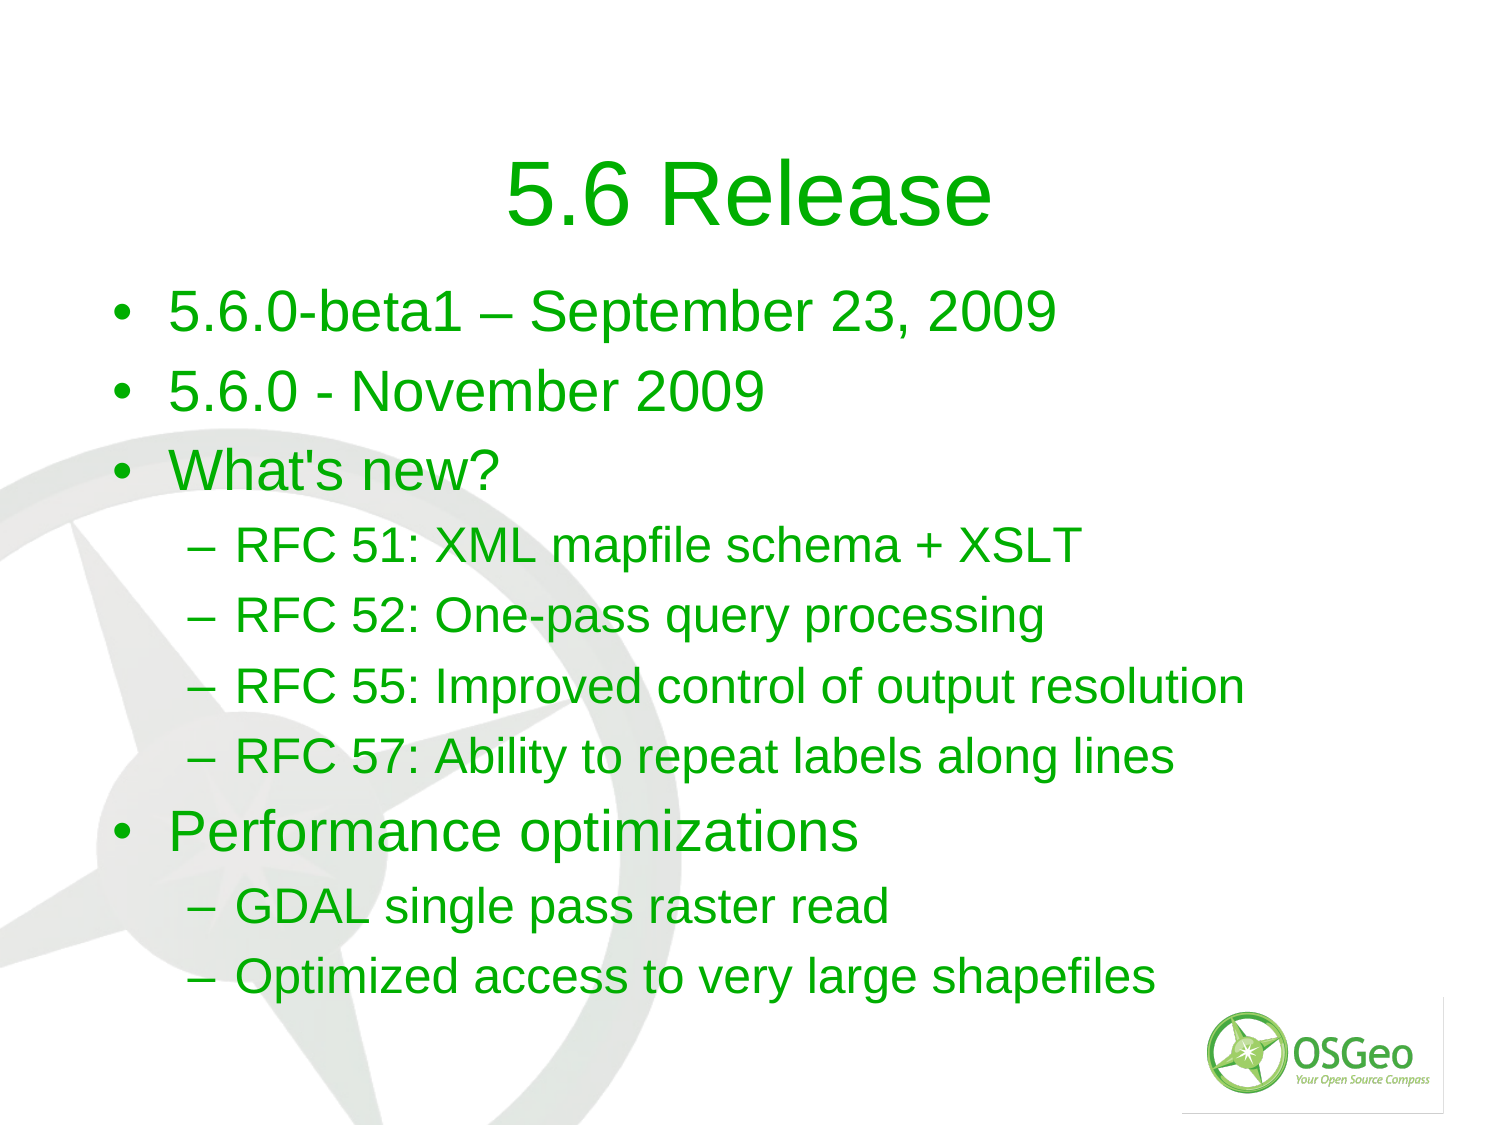

# 5.6 Release
5.6.0-beta1 – September 23, 2009
5.6.0 - November 2009
What's new?
RFC 51: XML mapfile schema + XSLT
RFC 52: One-pass query processing
RFC 55: Improved control of output resolution
RFC 57: Ability to repeat labels along lines
Performance optimizations
GDAL single pass raster read
Optimized access to very large shapefiles